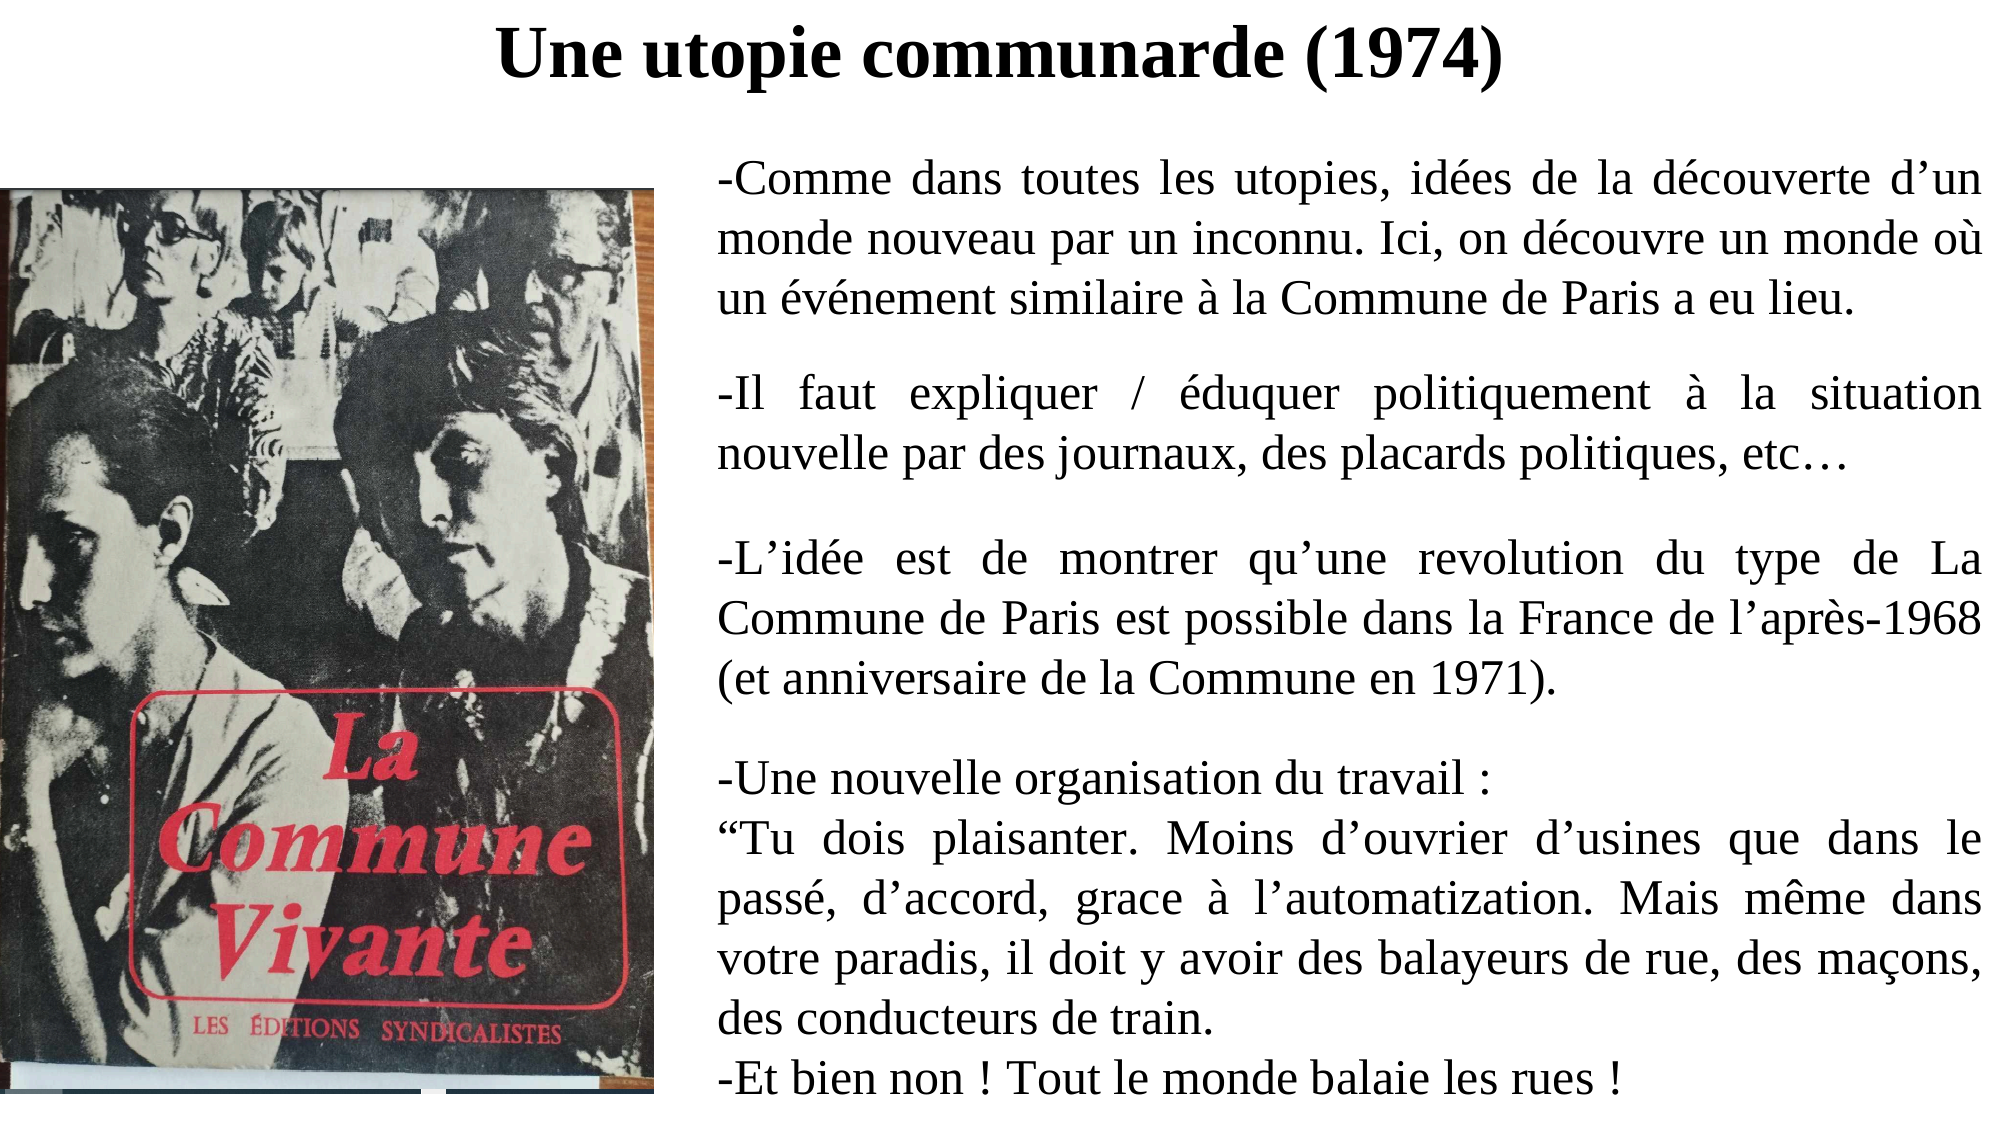

# Une utopie communarde (1974)
-Comme dans toutes les utopies, idées de la découverte d’un monde nouveau par un inconnu. Ici, on découvre un monde où un événement similaire à la Commune de Paris a eu lieu.
-Il faut expliquer / éduquer politiquement à la situation nouvelle par des journaux, des placards politiques, etc…
-L’idée est de montrer qu’une revolution du type de La Commune de Paris est possible dans la France de l’après-1968 (et anniversaire de la Commune en 1971).
-Une nouvelle organisation du travail :
“Tu dois plaisanter. Moins d’ouvrier d’usines que dans le passé, d’accord, grace à l’automatization. Mais même dans votre paradis, il doit y avoir des balayeurs de rue, des maçons, des conducteurs de train.
-Et bien non ! Tout le monde balaie les rues !